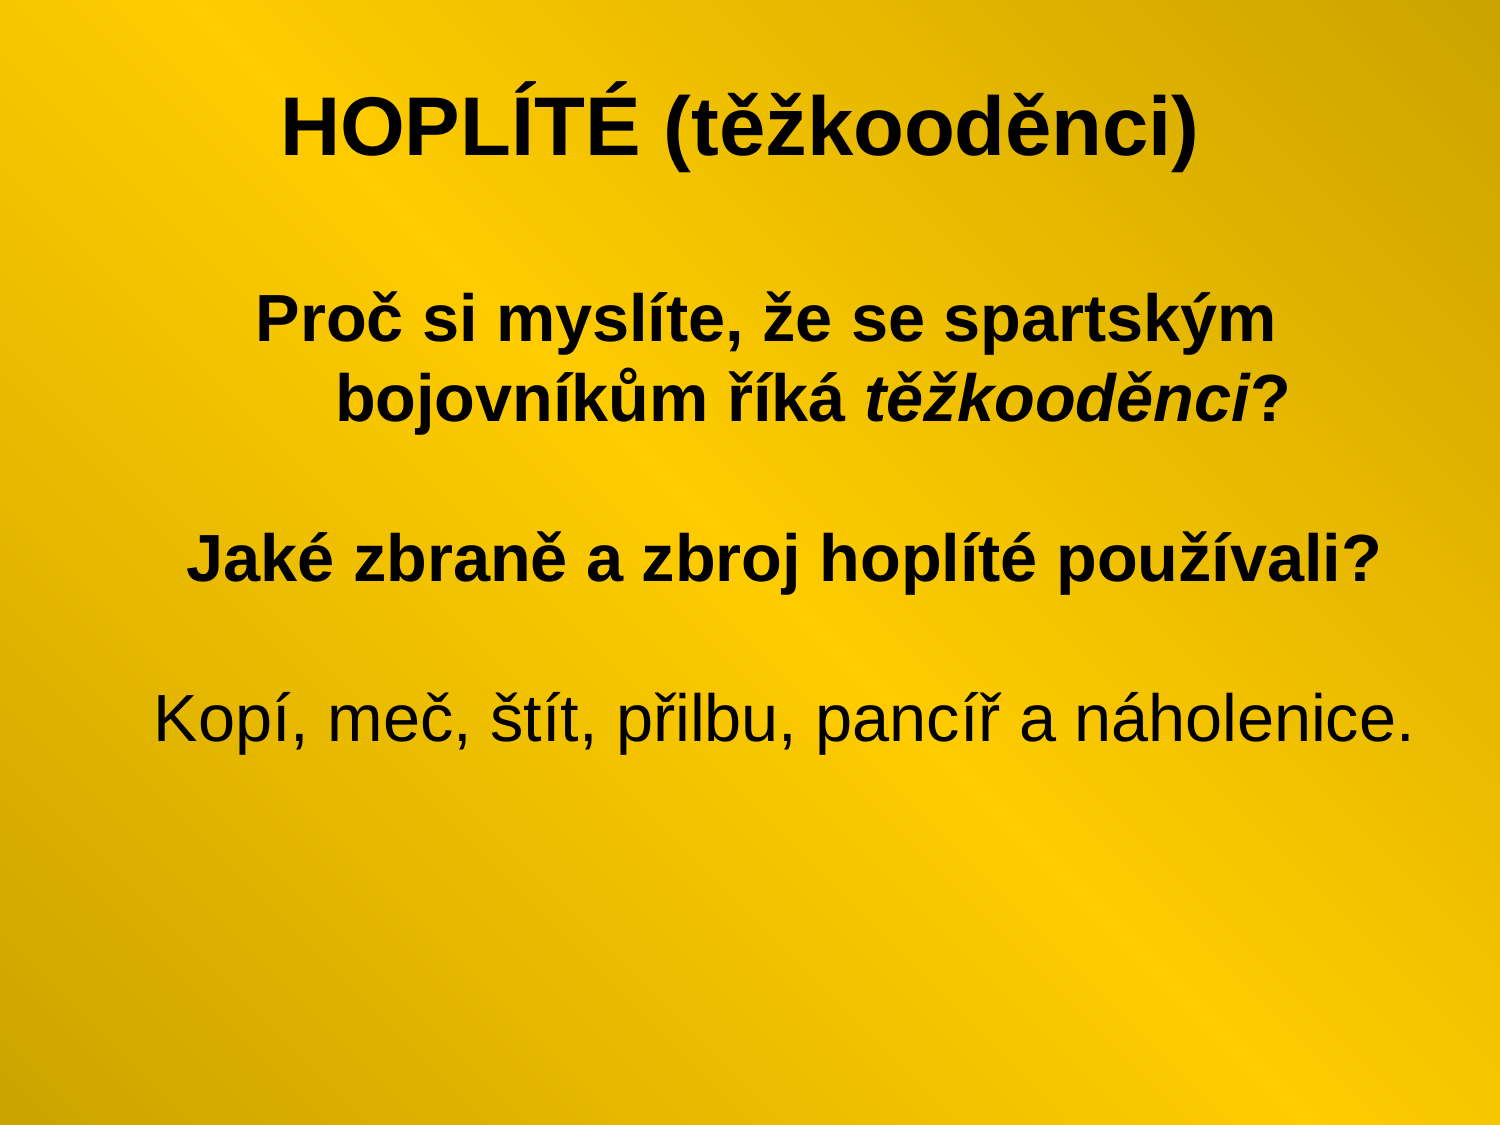

# HOPLÍTÉ (těžkooděnci)
Proč si myslíte, že se spartským
 bojovníkům říká těžkooděnci?
Jaké zbraně a zbroj hoplíté používali?
Kopí, meč, štít, přilbu, pancíř a náholenice.